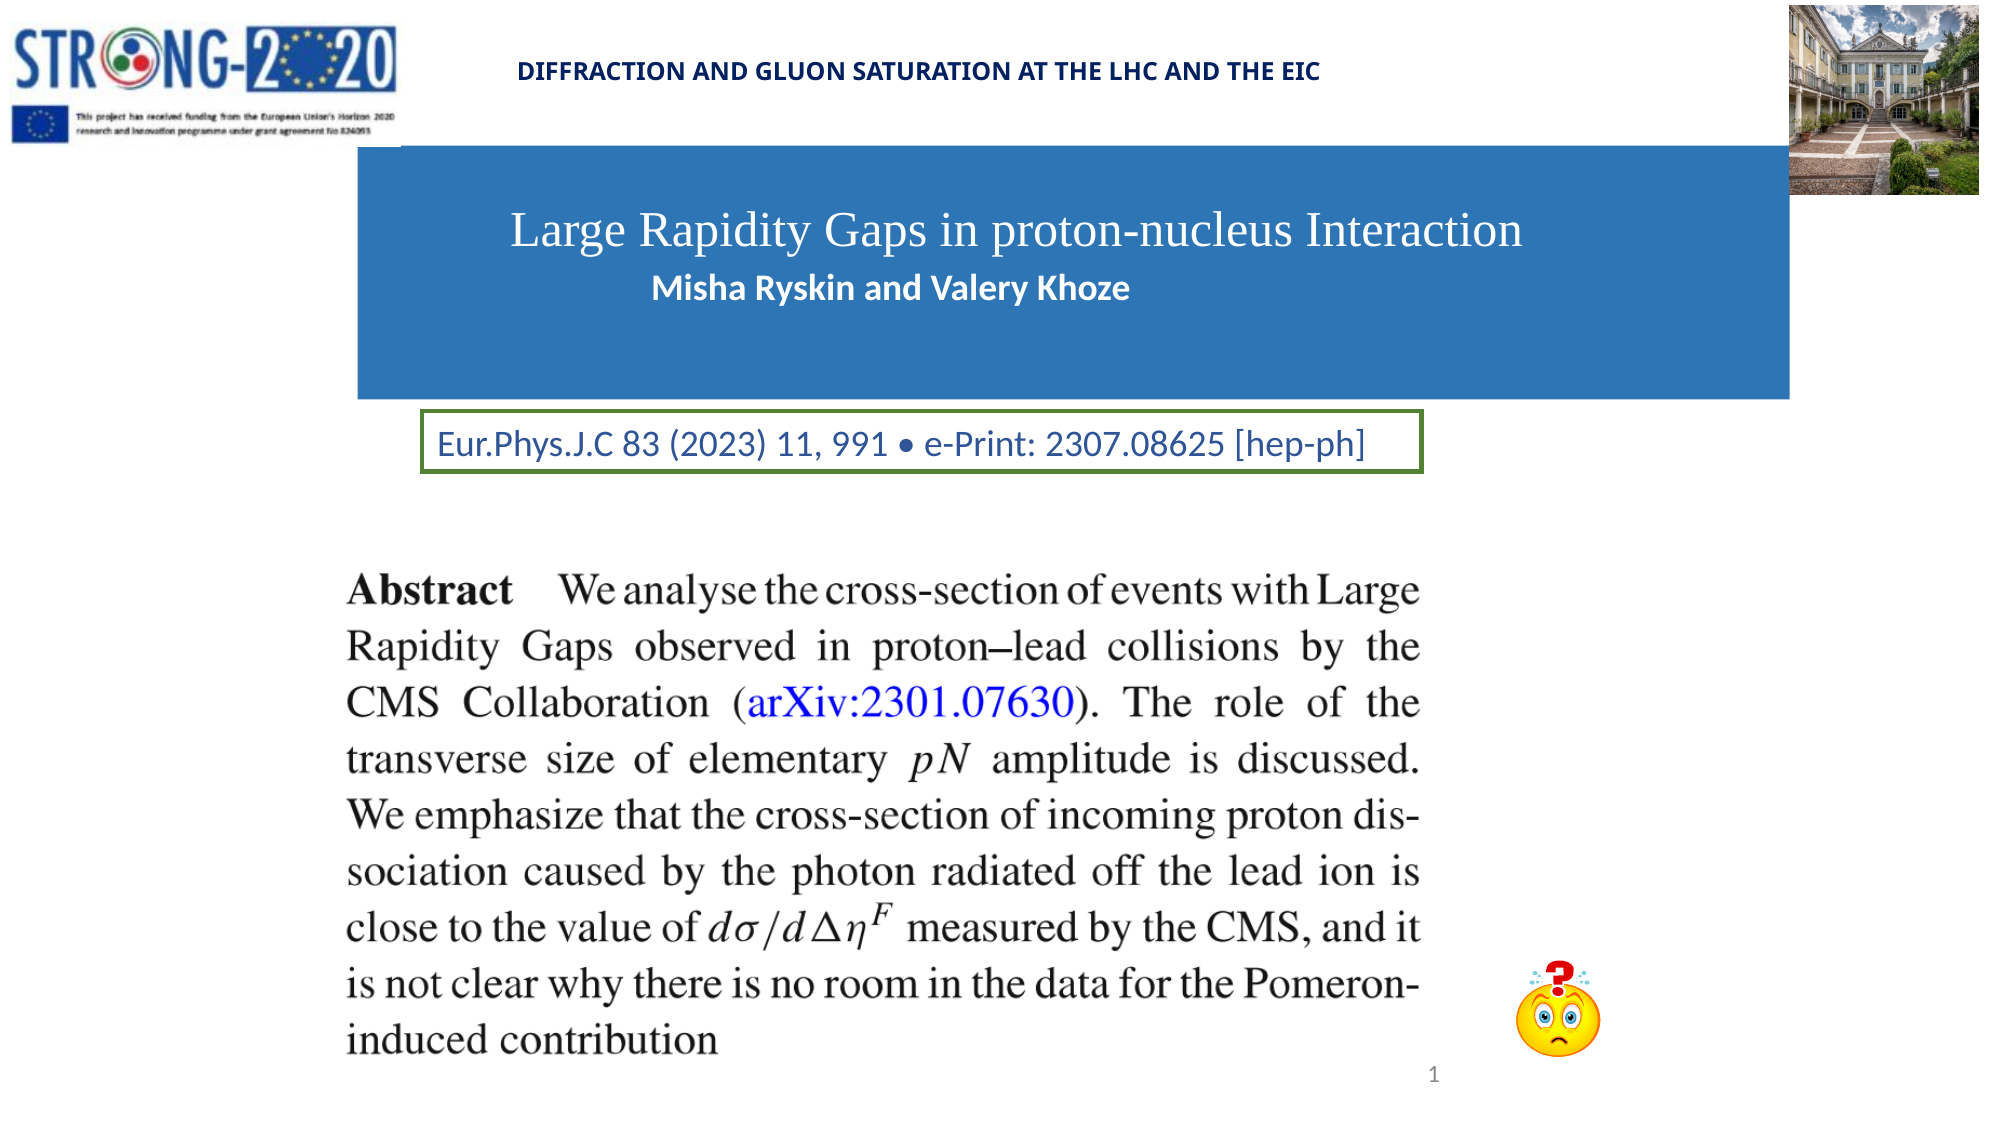

DIFFRACTION AND GLUON SATURATION AT THE LHC AND THE EIC
 Large Rapidity Gaps in proton-nucleus Interaction
Misha Ryskin and Valery Khoze
Eur.Phys.J.C 83 (2023) 11, 991 • e-Print: 2307.08625 [hep-ph]